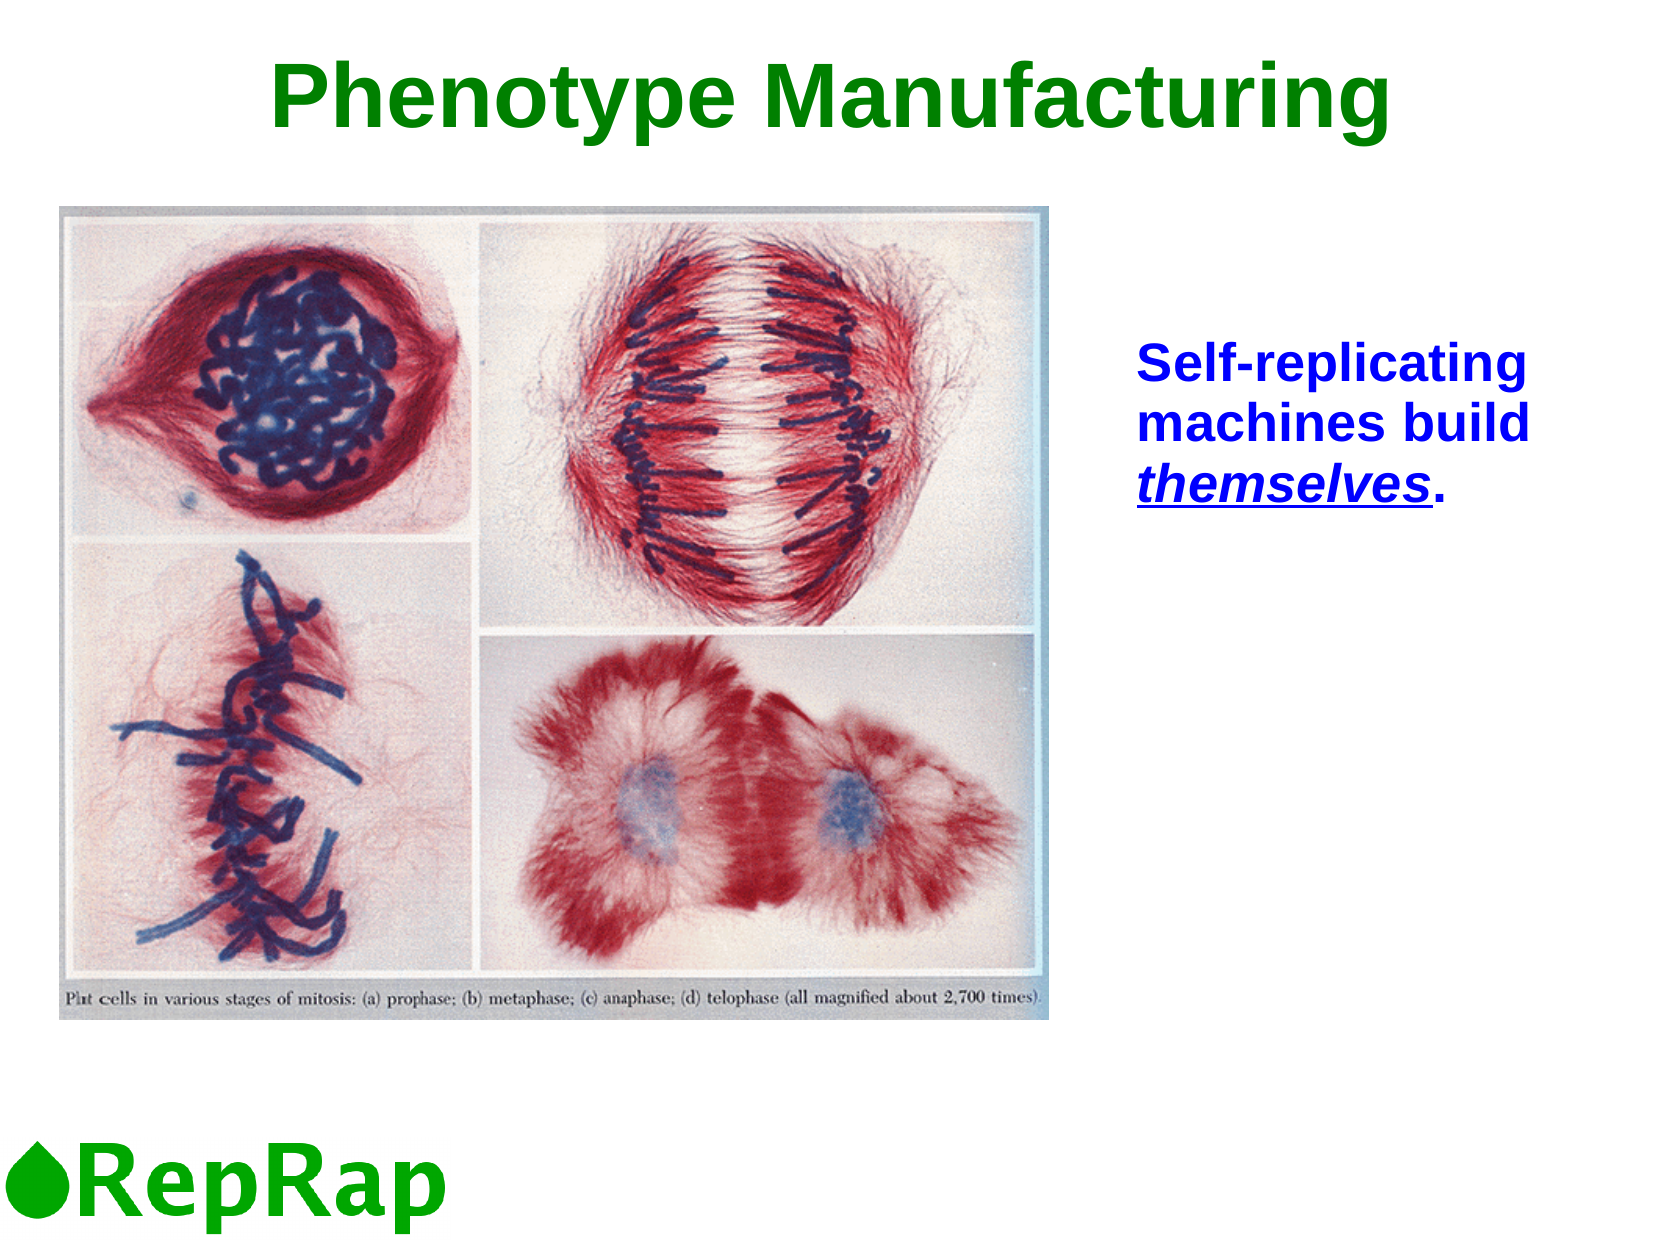

# Phenotype Manufacturing
Self-replicating machines build themselves.